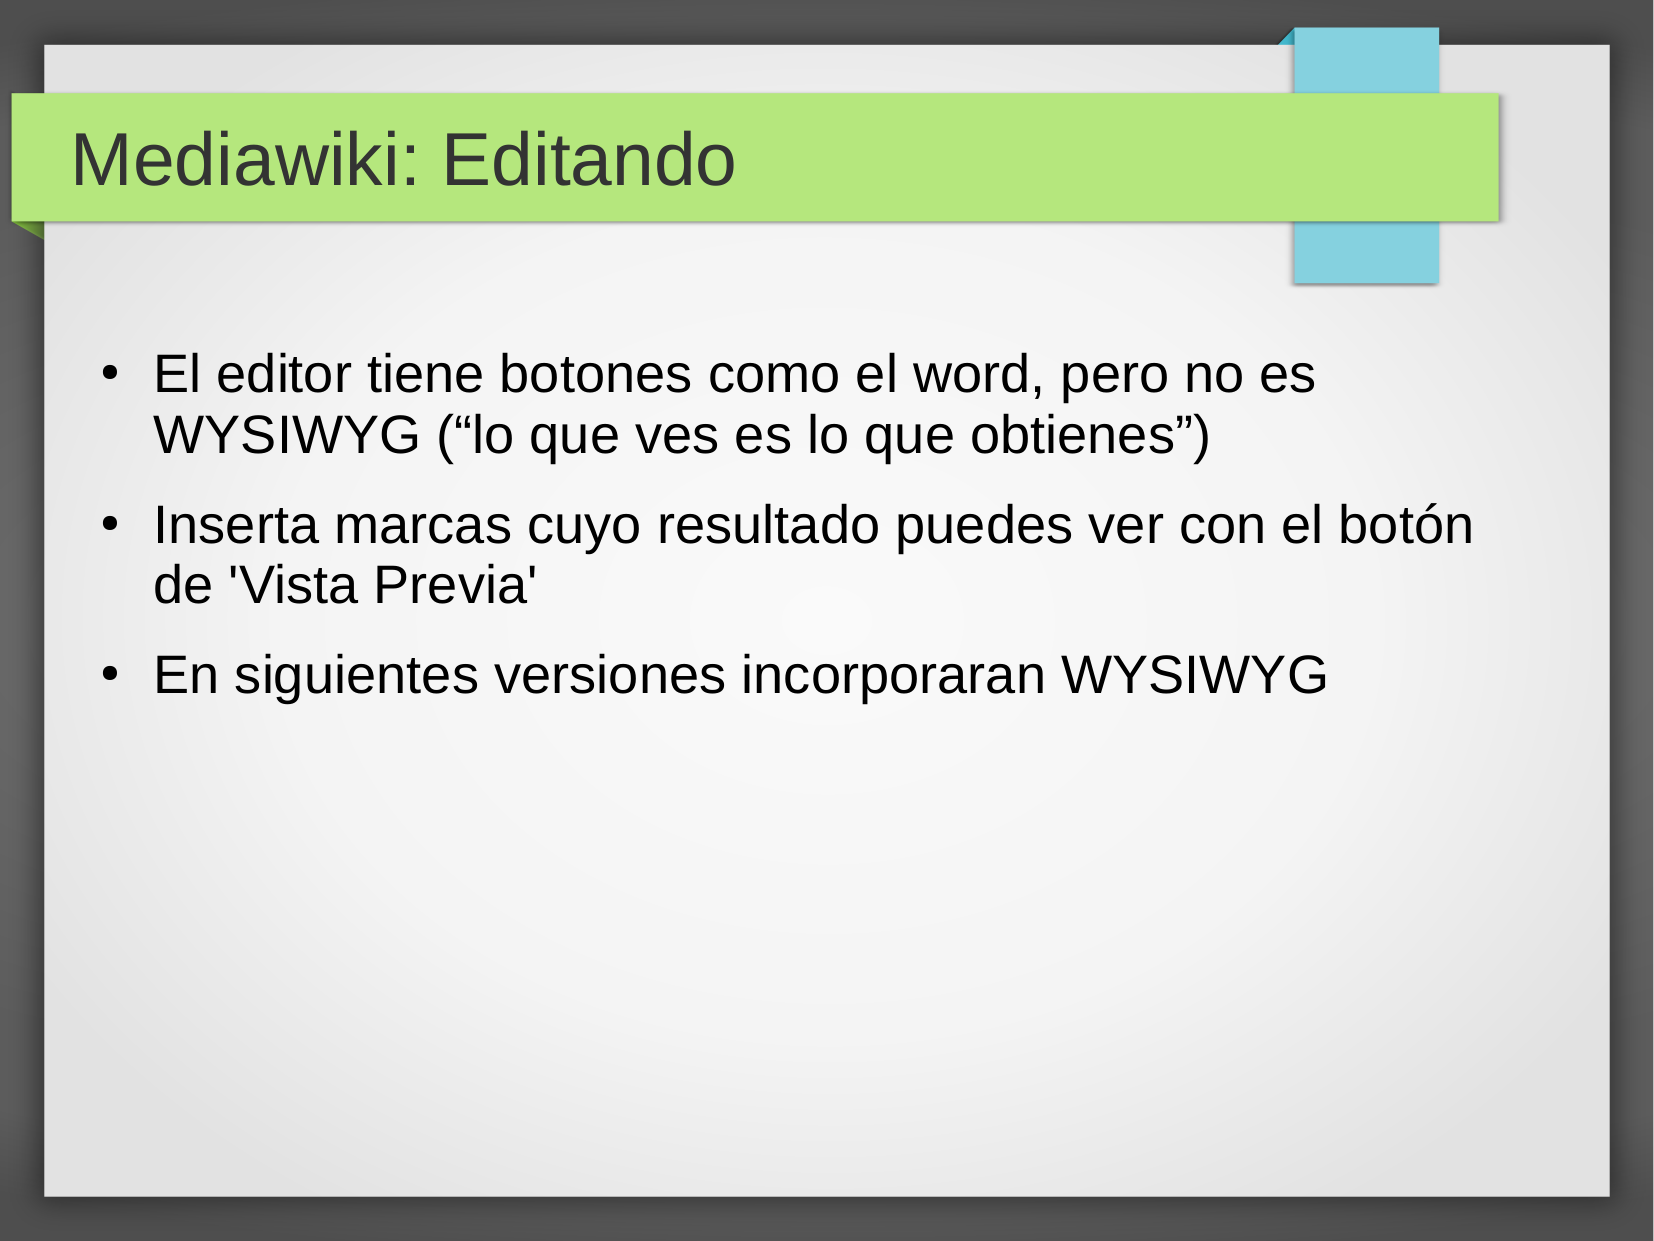

# Mediawiki: Editando
El editor tiene botones como el word, pero no es WYSIWYG (“lo que ves es lo que obtienes”)
Inserta marcas cuyo resultado puedes ver con el botón de 'Vista Previa'
En siguientes versiones incorporaran WYSIWYG